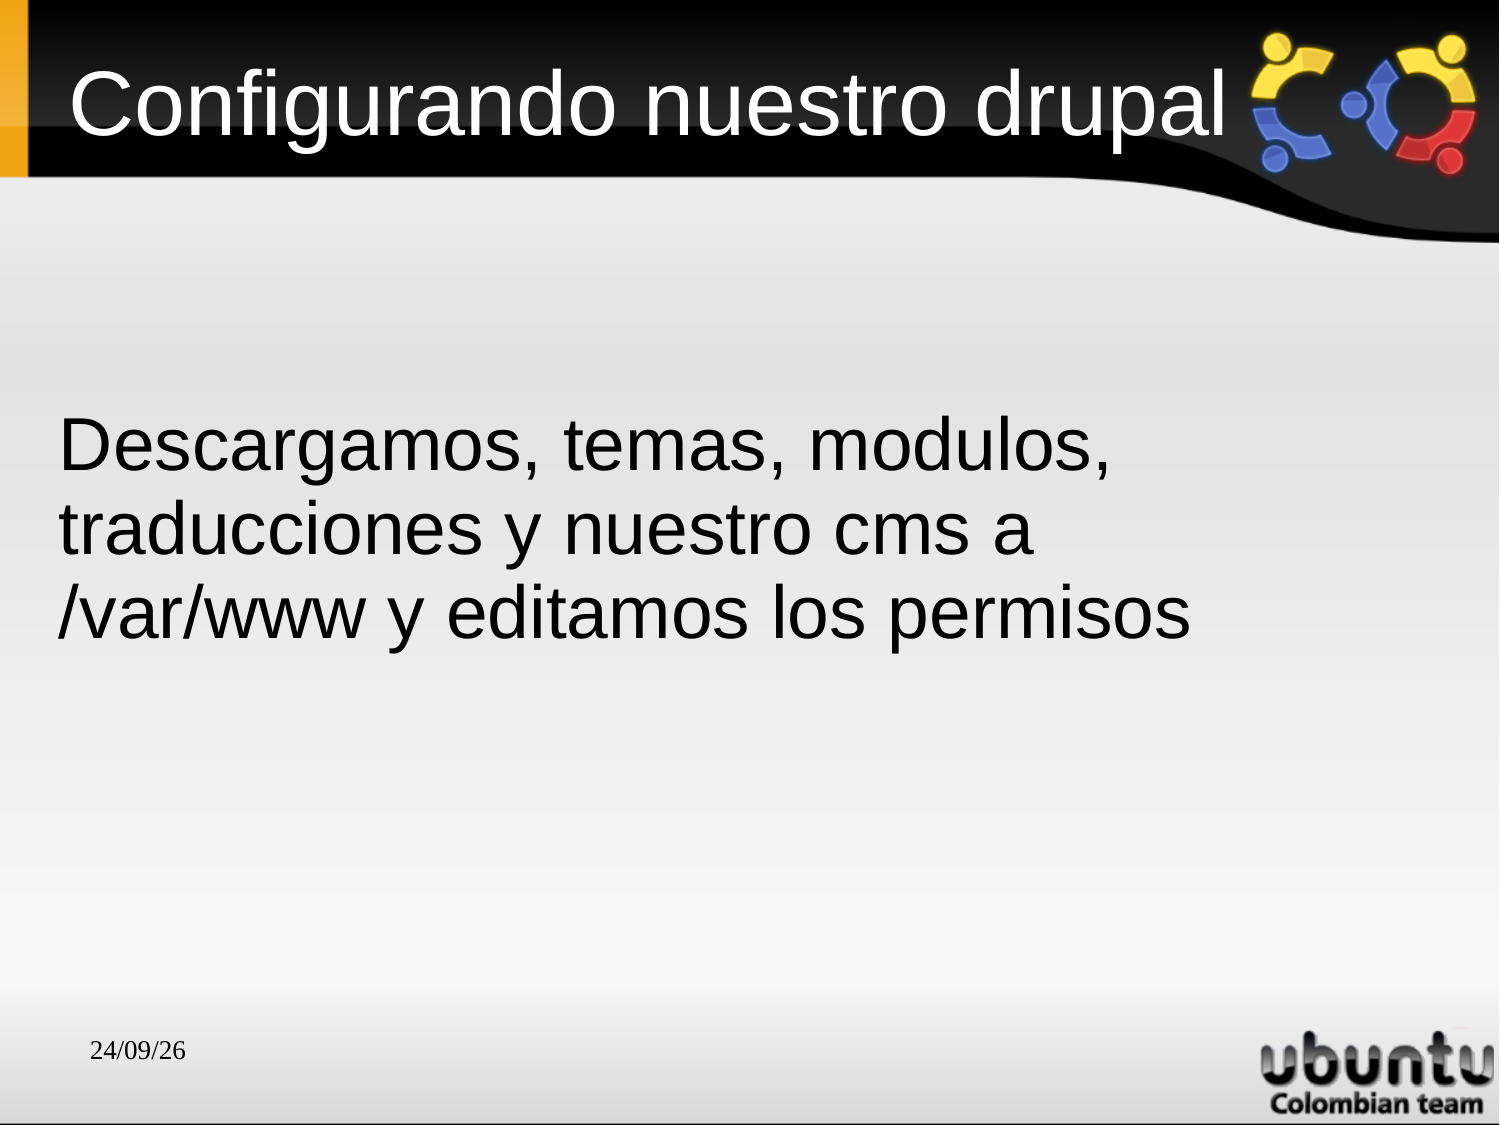

Configurando nuestro drupal
# Descargamos, temas, modulos, traducciones y nuestro cms a /var/www y editamos los permisos